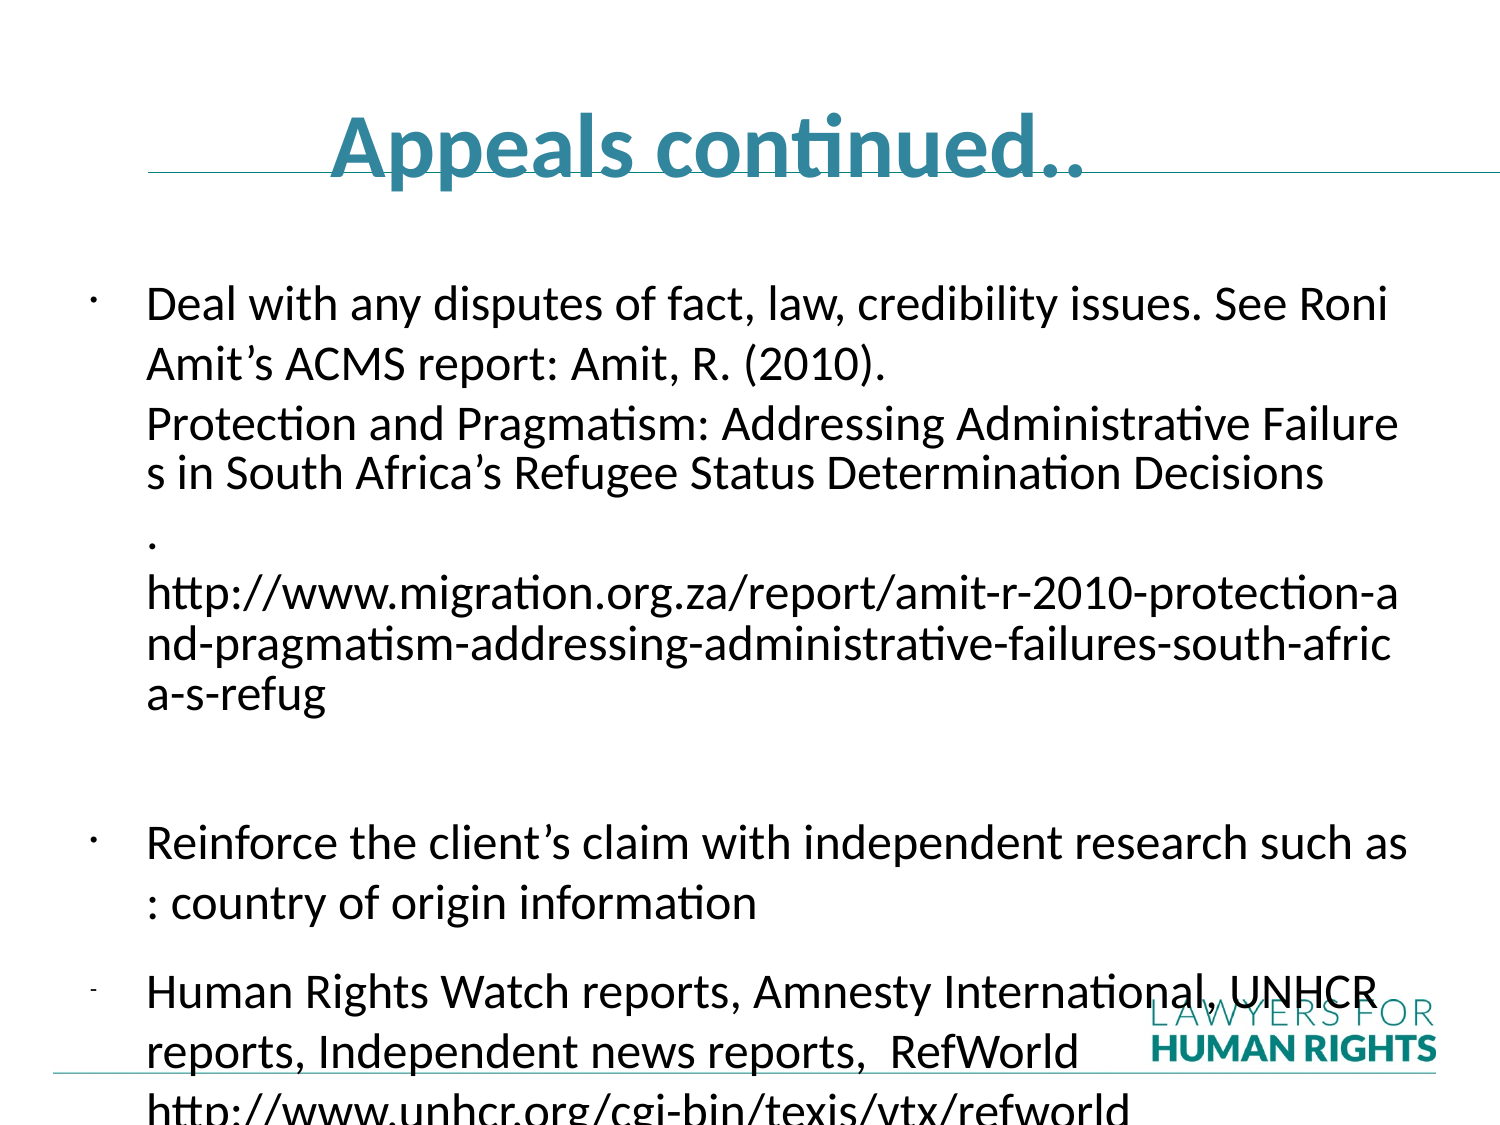

# Appeals continued..
Deal with any disputes of fact, law, credibility issues. See Roni Amit’s ACMS report: Amit, R. (2010).  Protection and Pragmatism: Addressing Administrative Failures in South Africa’s Refugee Status Determination Decisions. http://www.migration.org.za/report/amit-r-2010-protection-and-pragmatism-addressing-administrative-failures-south-africa-s-refug
Reinforce the client’s claim with independent research such as : country of origin information
Human Rights Watch reports, Amnesty International, UNHCR reports, Independent news reports, RefWorld http://www.unhcr.org/cgi-bin/texis/vtx/refworld